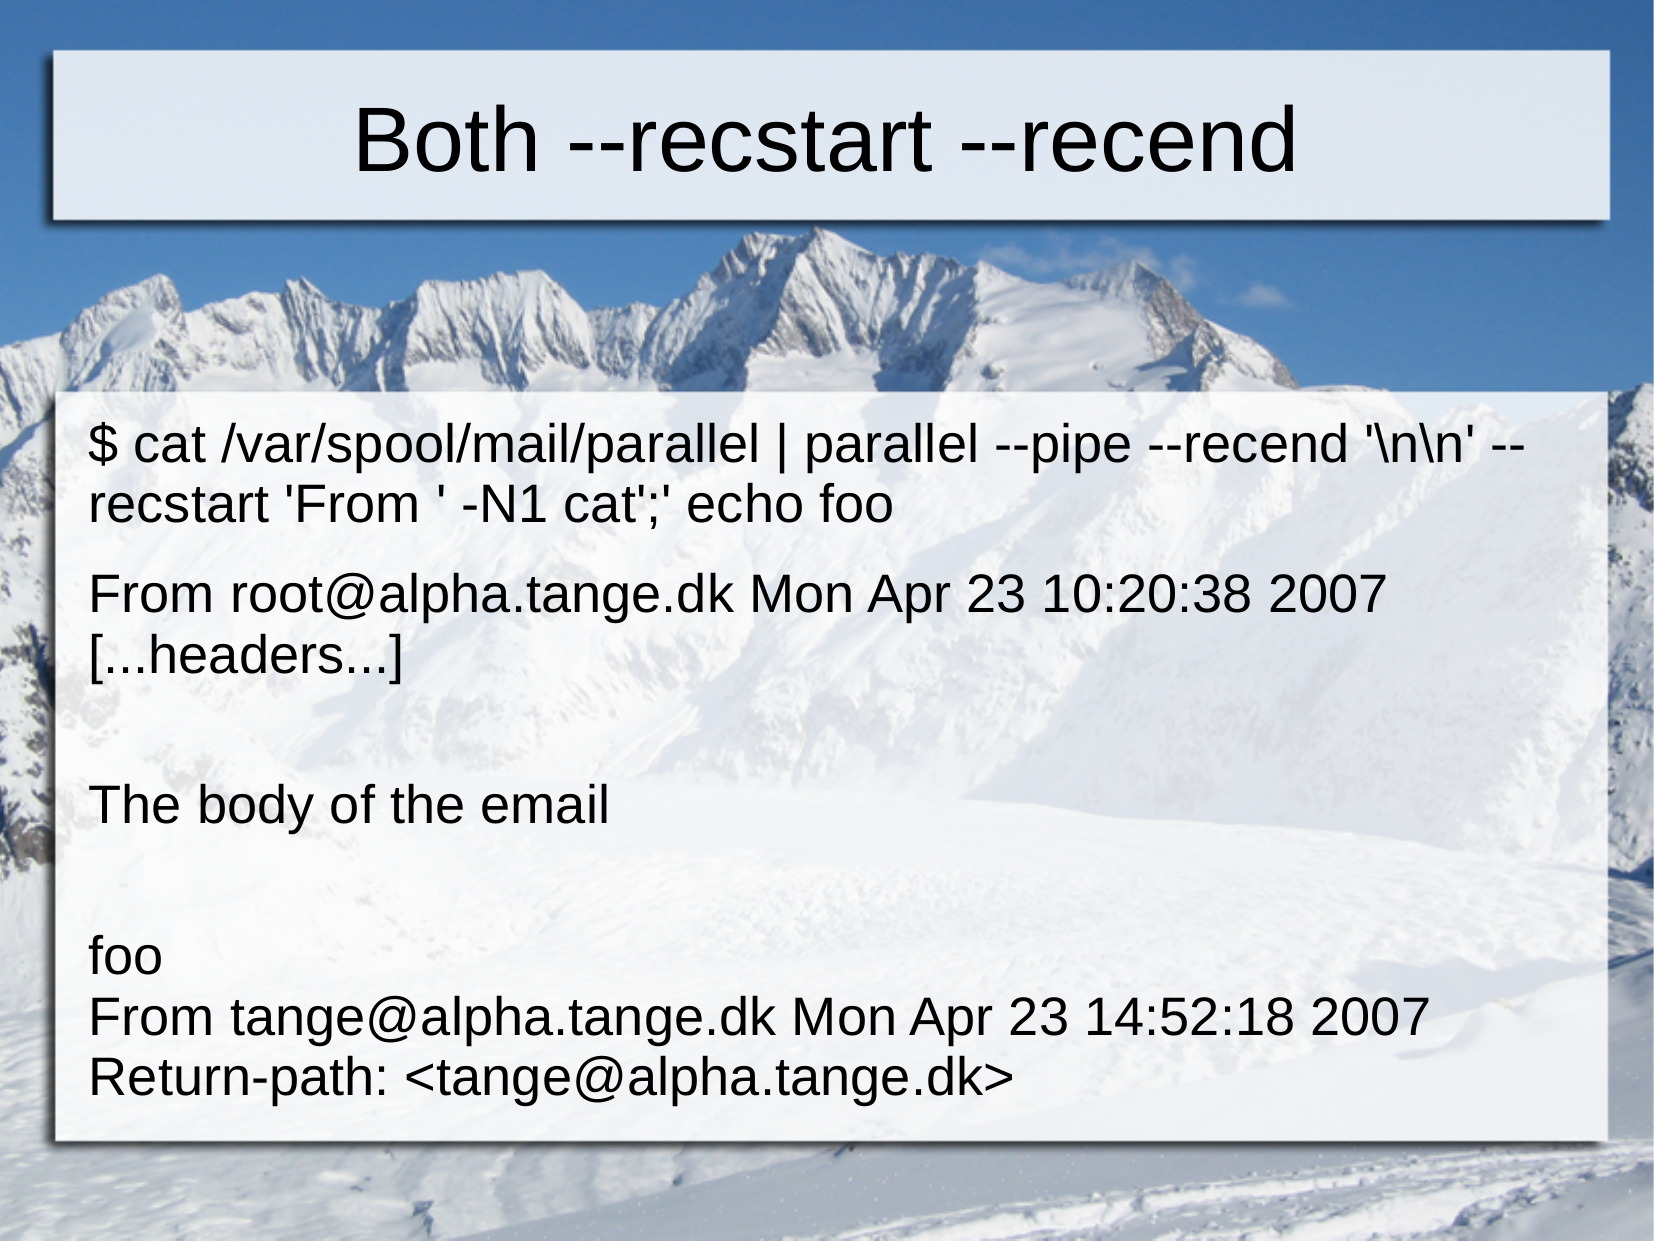

# Both --recstart --recend
$ cat /var/spool/mail/parallel | parallel --pipe --recend '\n\n' --recstart 'From ' -N1 cat';' echo foo
From root@alpha.tange.dk Mon Apr 23 10:20:38 2007
[...headers...]
The body of the email
foo
From tange@alpha.tange.dk Mon Apr 23 14:52:18 2007
Return-path: <tange@alpha.tange.dk>